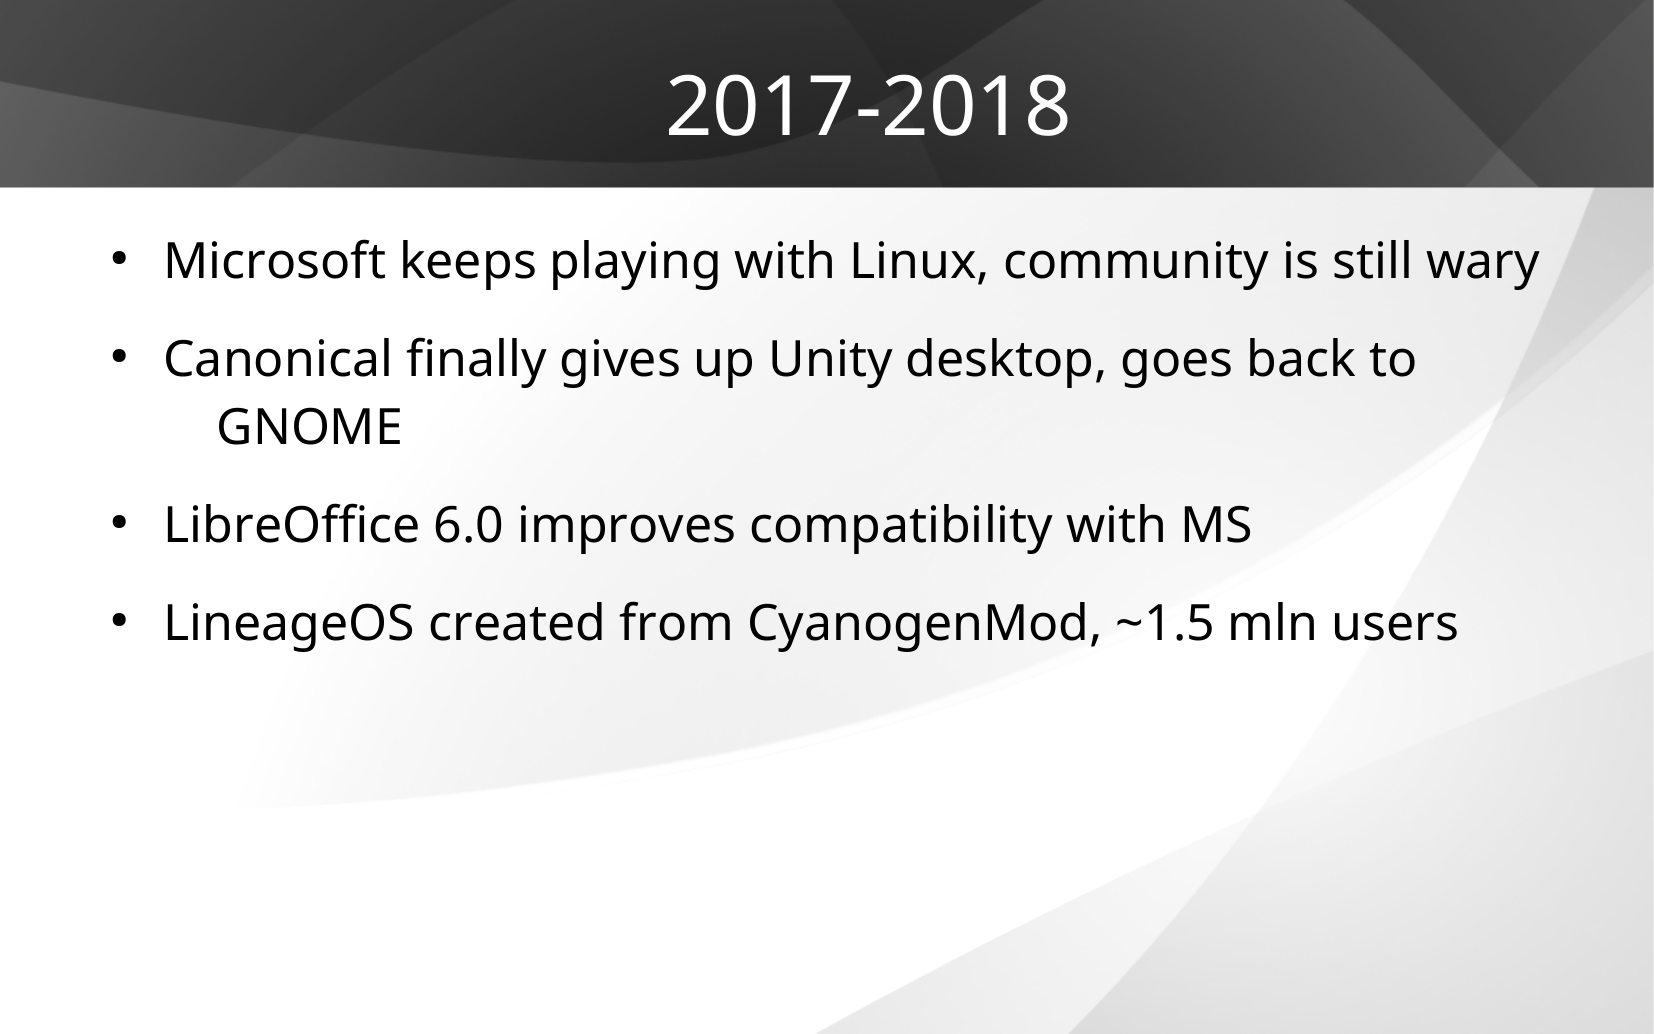

# 2017-2018
Microsoft keeps playing with Linux, community is still wary
Canonical finally gives up Unity desktop, goes back to GNOME
LibreOffice 6.0 improves compatibility with MS
LineageOS created from CyanogenMod, ~1.5 mln users